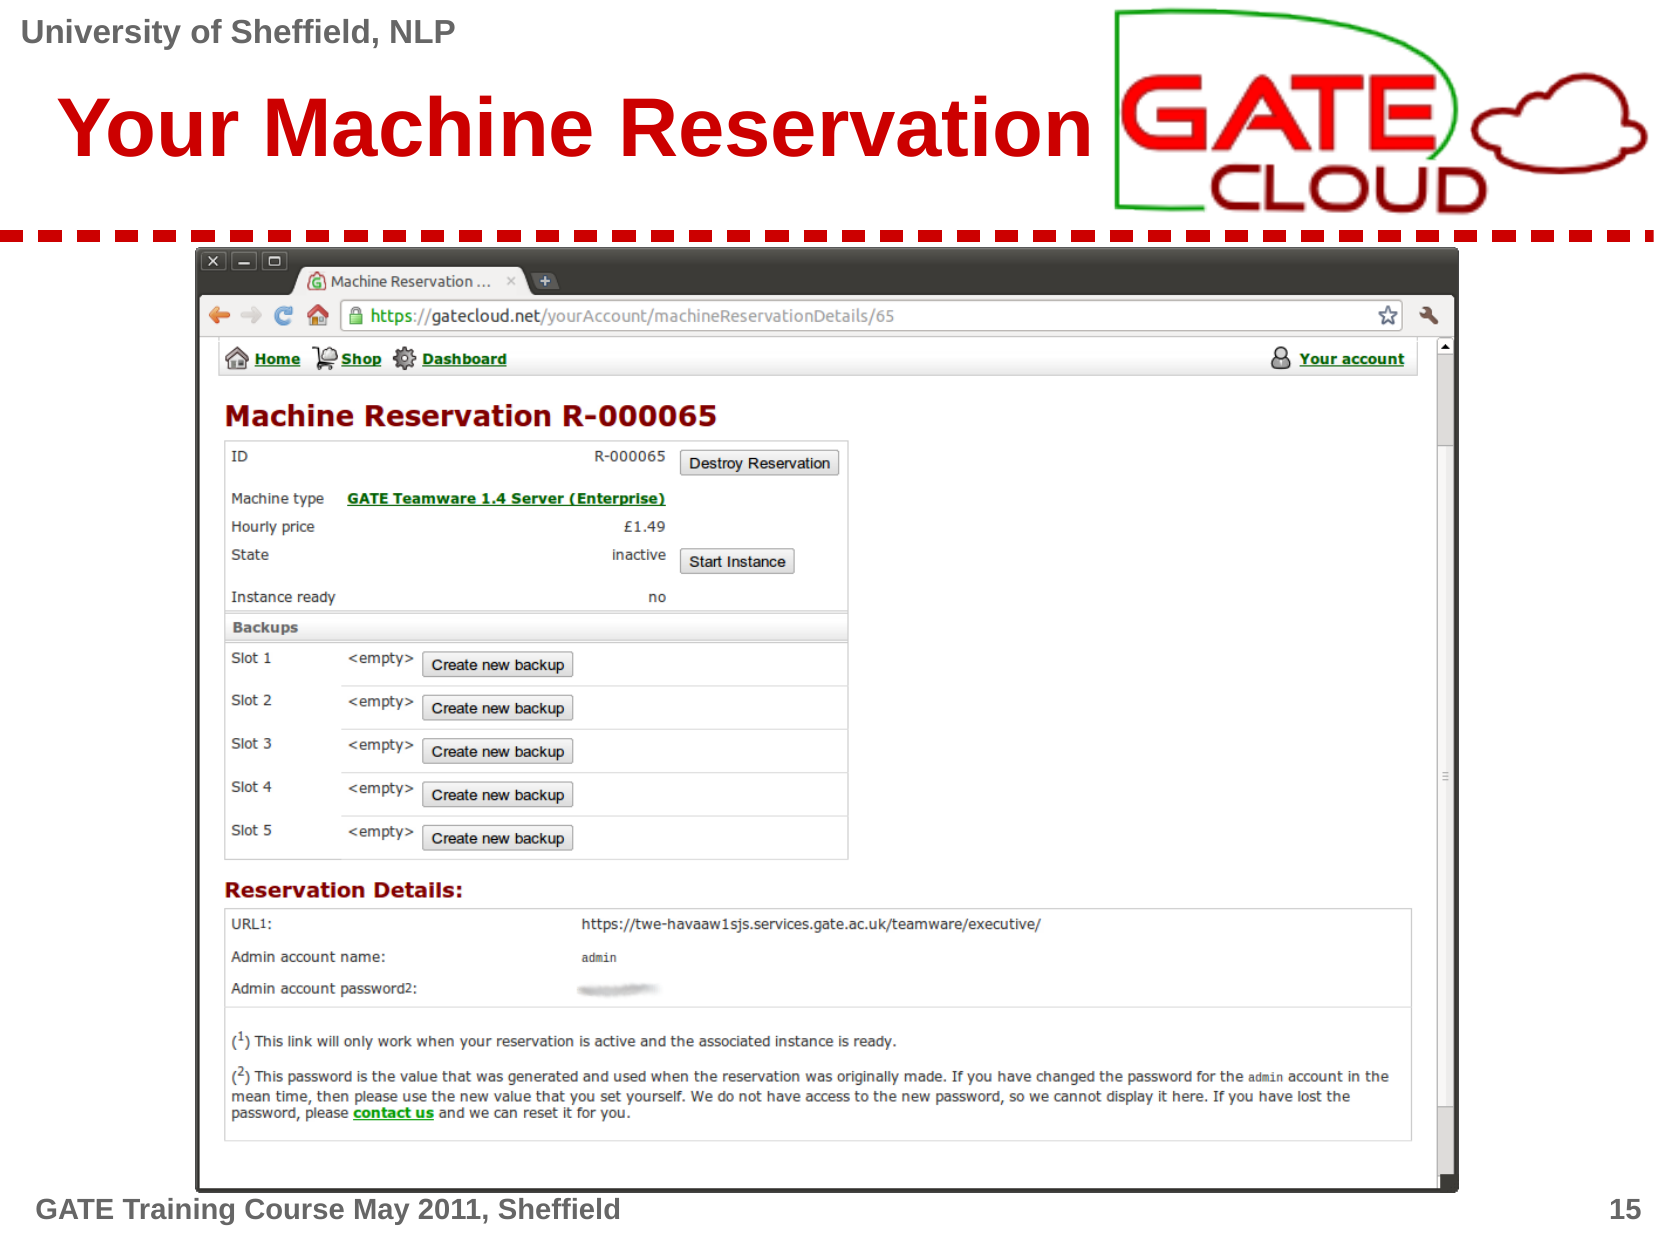

# Your Machine Reservation
GATE Training Course May 2011, Sheffield
15